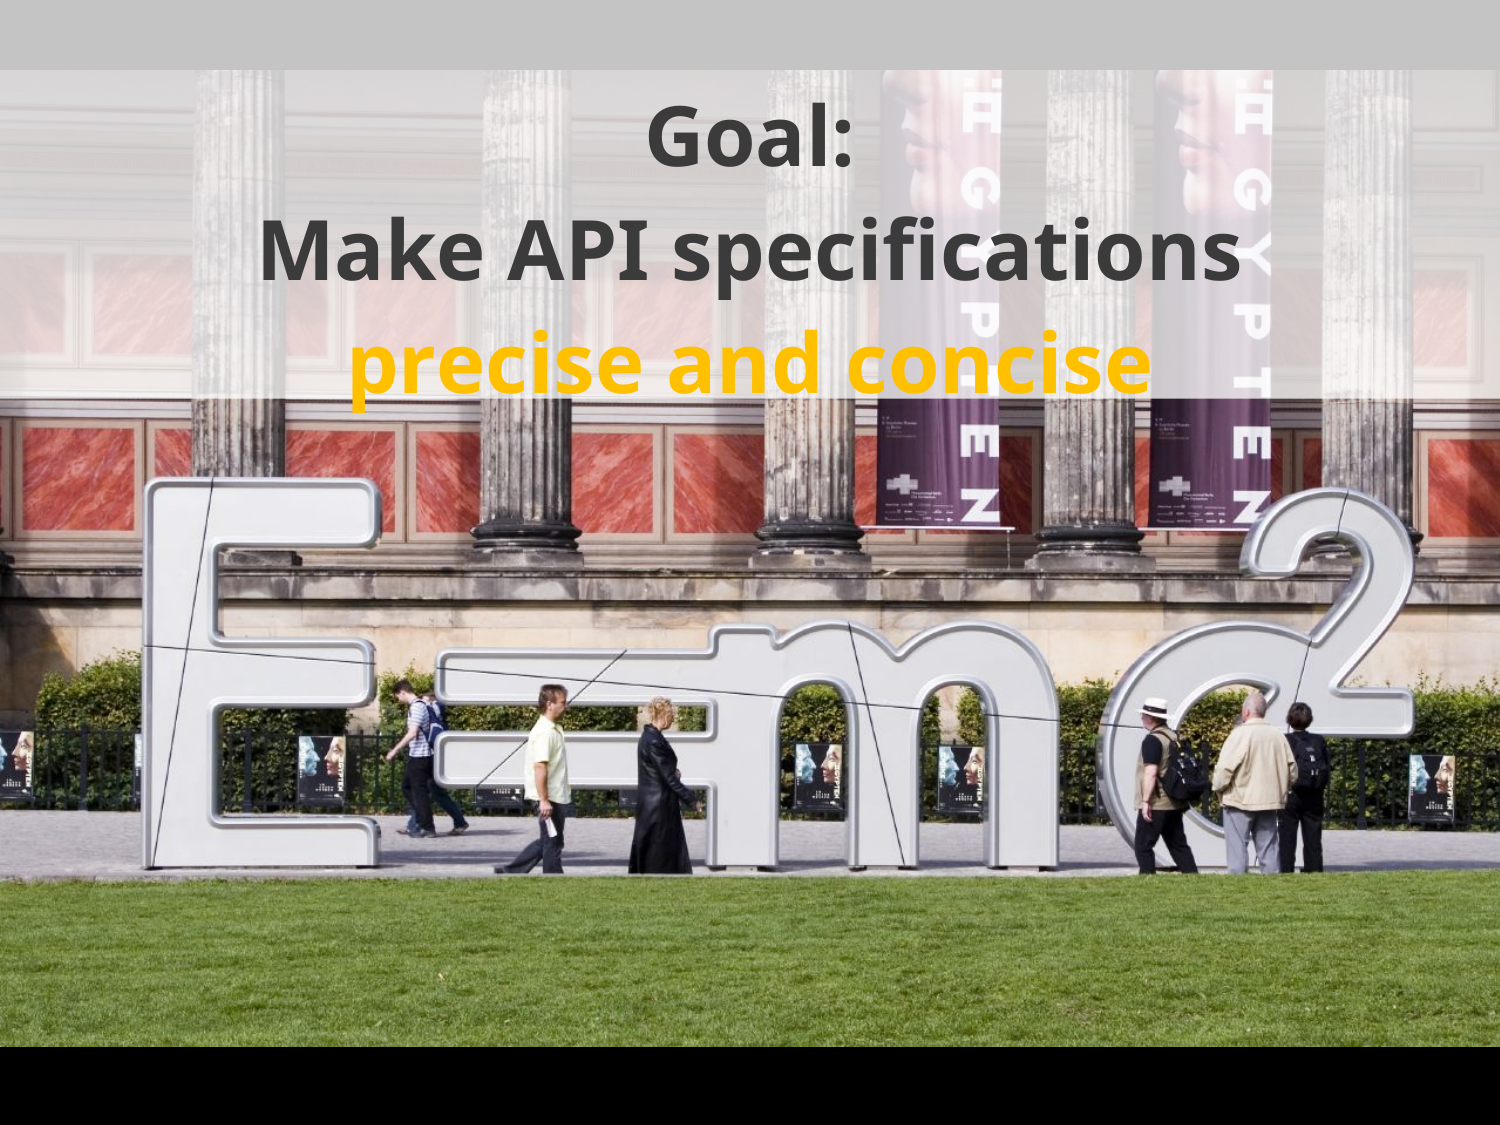

Goal:
Make API specifications
precise and concise